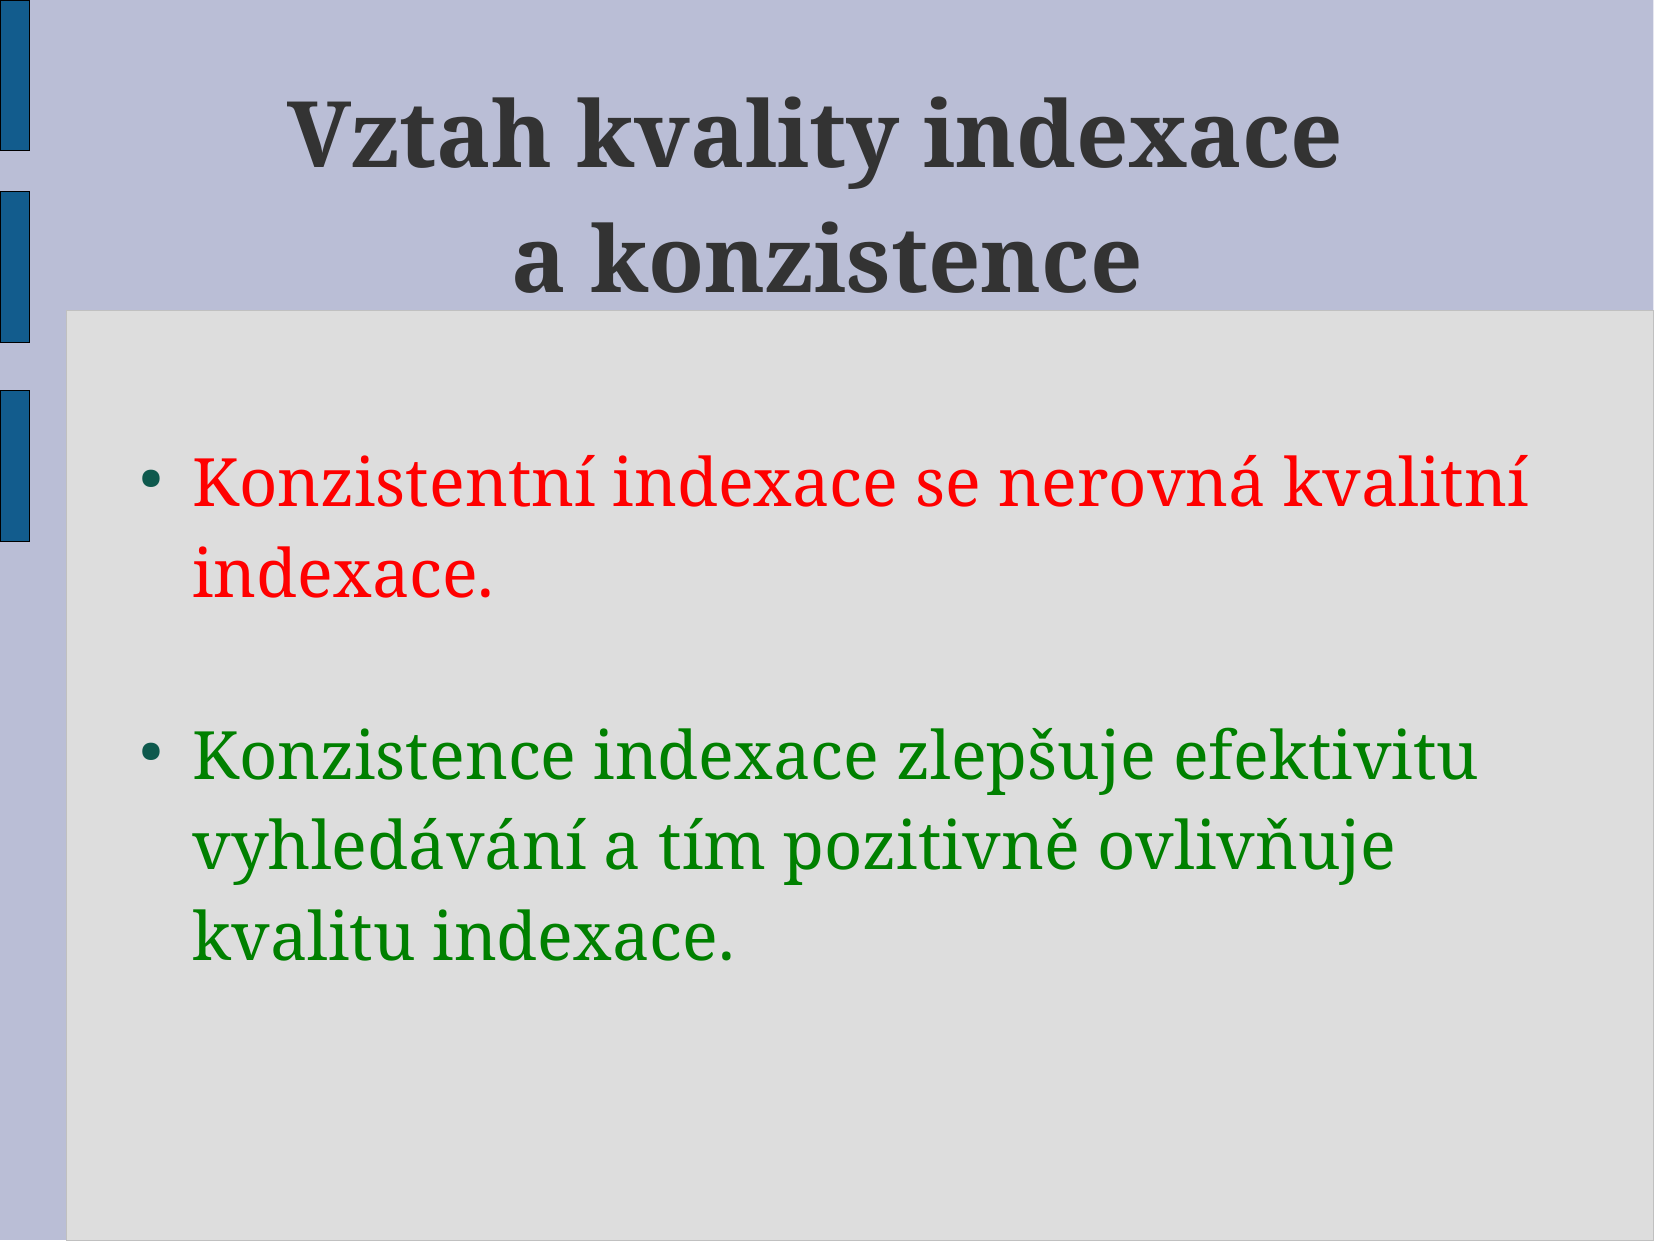

# Vztah kvality indexace a konzistence
Konzistentní indexace se nerovná kvalitní indexace.
Konzistence indexace zlepšuje efektivitu vyhledávání a tím pozitivně ovlivňuje kvalitu indexace.